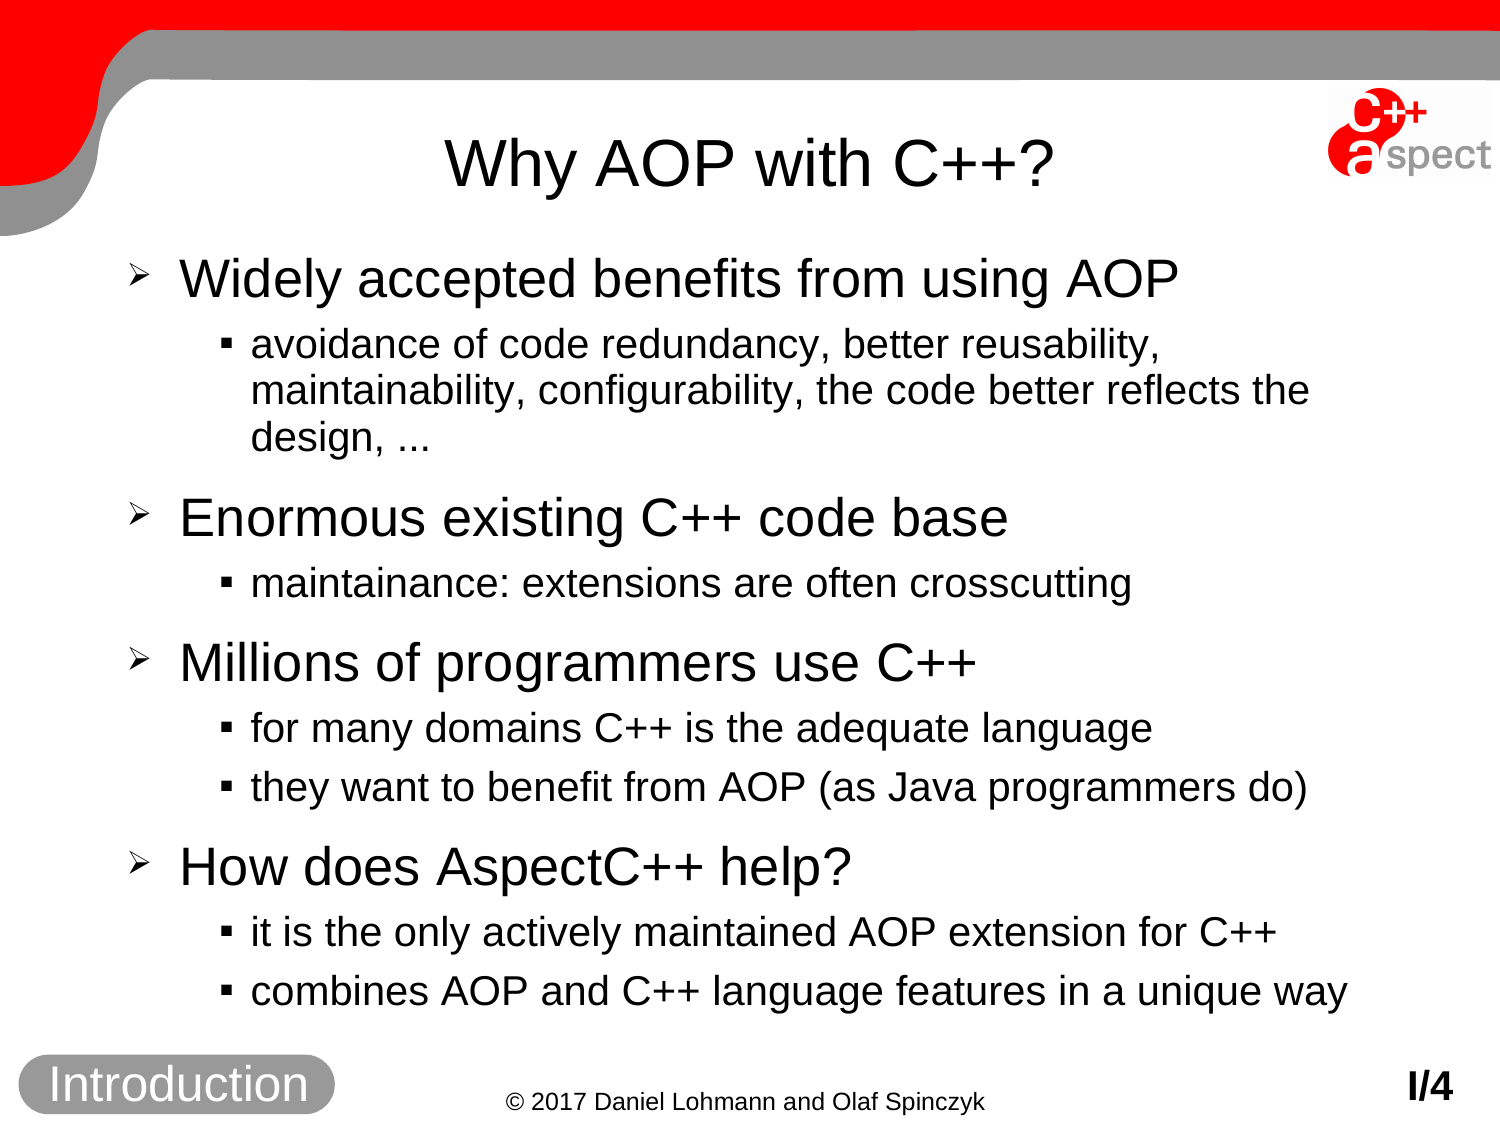

# Why AOP with C++?
Widely accepted benefits from using AOP
avoidance of code redundancy, better reusability,
maintainability, configurability, the code better reflects the
design, ...
Enormous existing C++ code base
maintainance: extensions are often crosscutting
Millions of programmers use C++
for many domains C++ is the adequate language
they want to benefit from AOP (as Java programmers do)
How does AspectC++ help?
it is the only actively maintained AOP extension for C++
combines AOP and C++ language features in a unique way